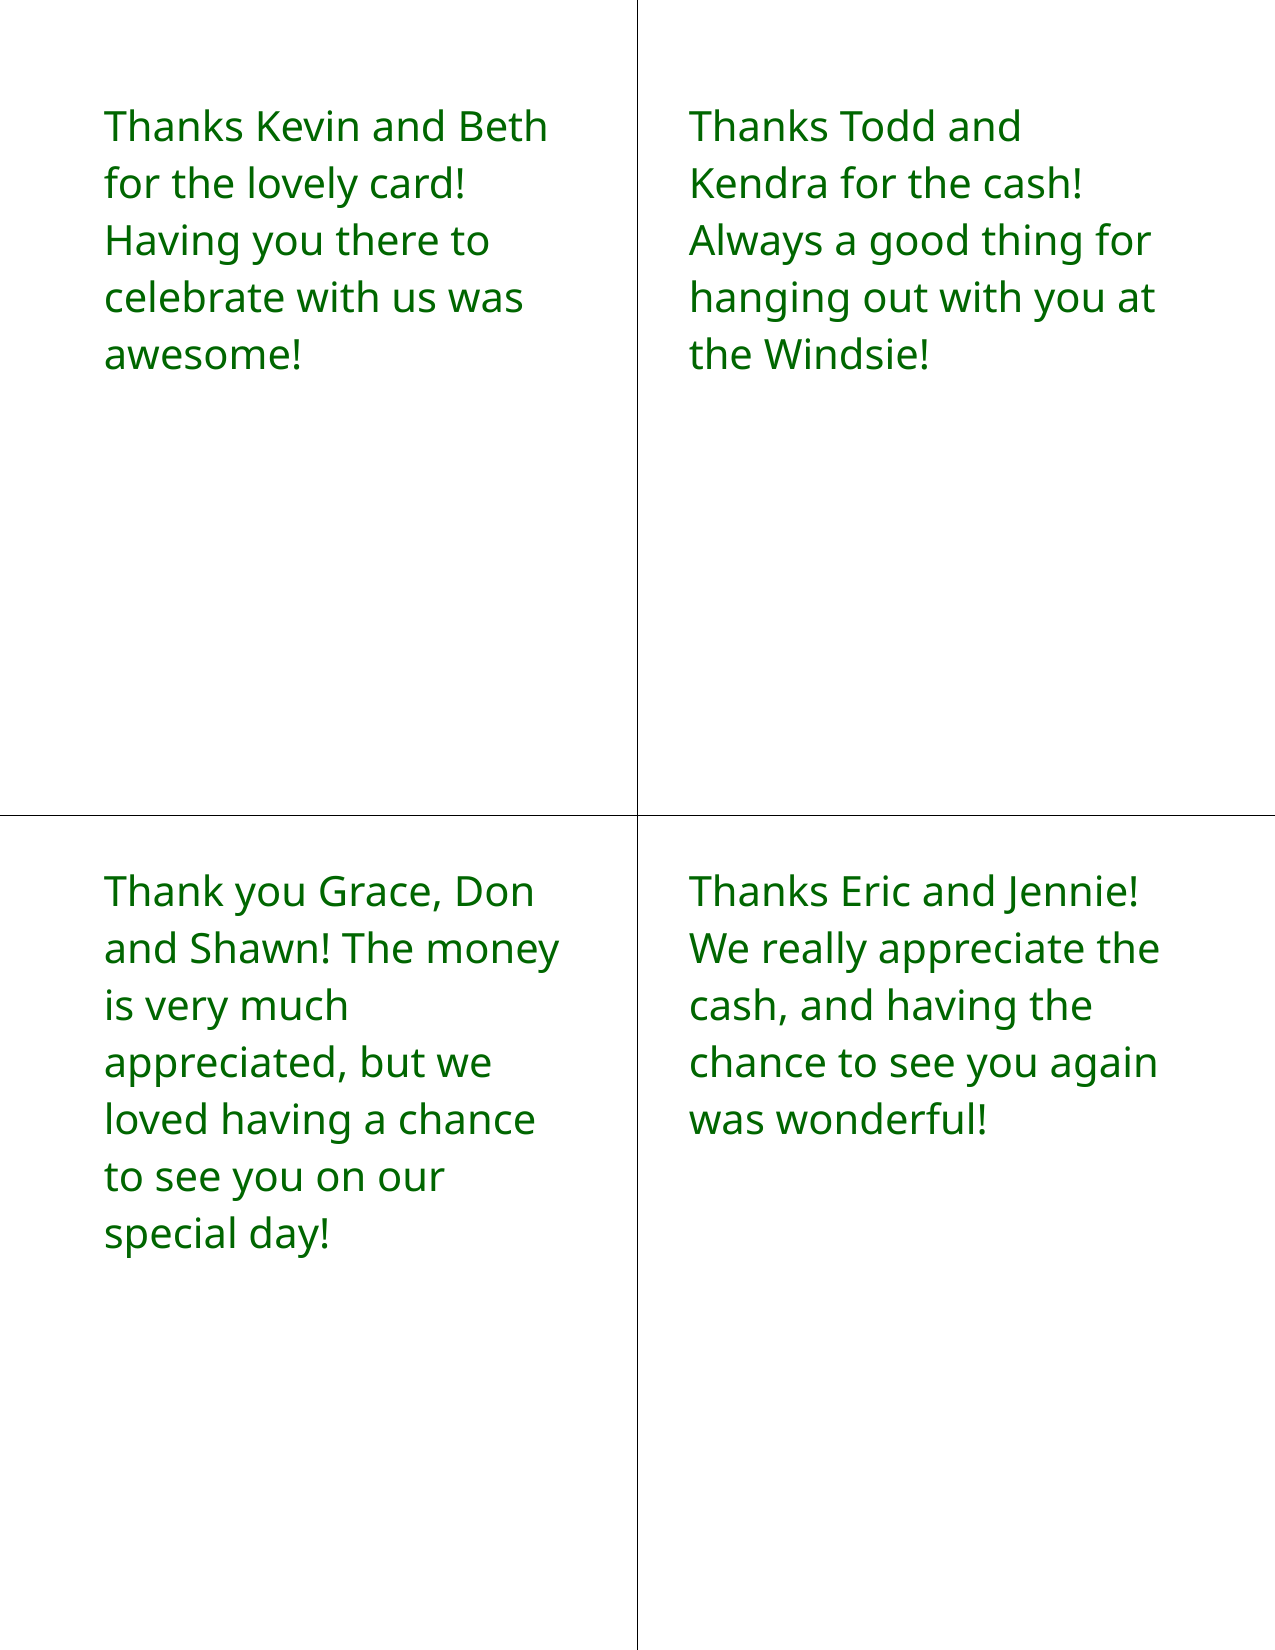

Thanks Kevin and Beth for the lovely card! Having you there to celebrate with us was awesome!
Thanks Todd and Kendra for the cash! Always a good thing for hanging out with you at the Windsie!
Thank you Grace, Don and Shawn! The money is very much appreciated, but we loved having a chance to see you on our special day!
Thanks Eric and Jennie!
We really appreciate the cash, and having the chance to see you again was wonderful!